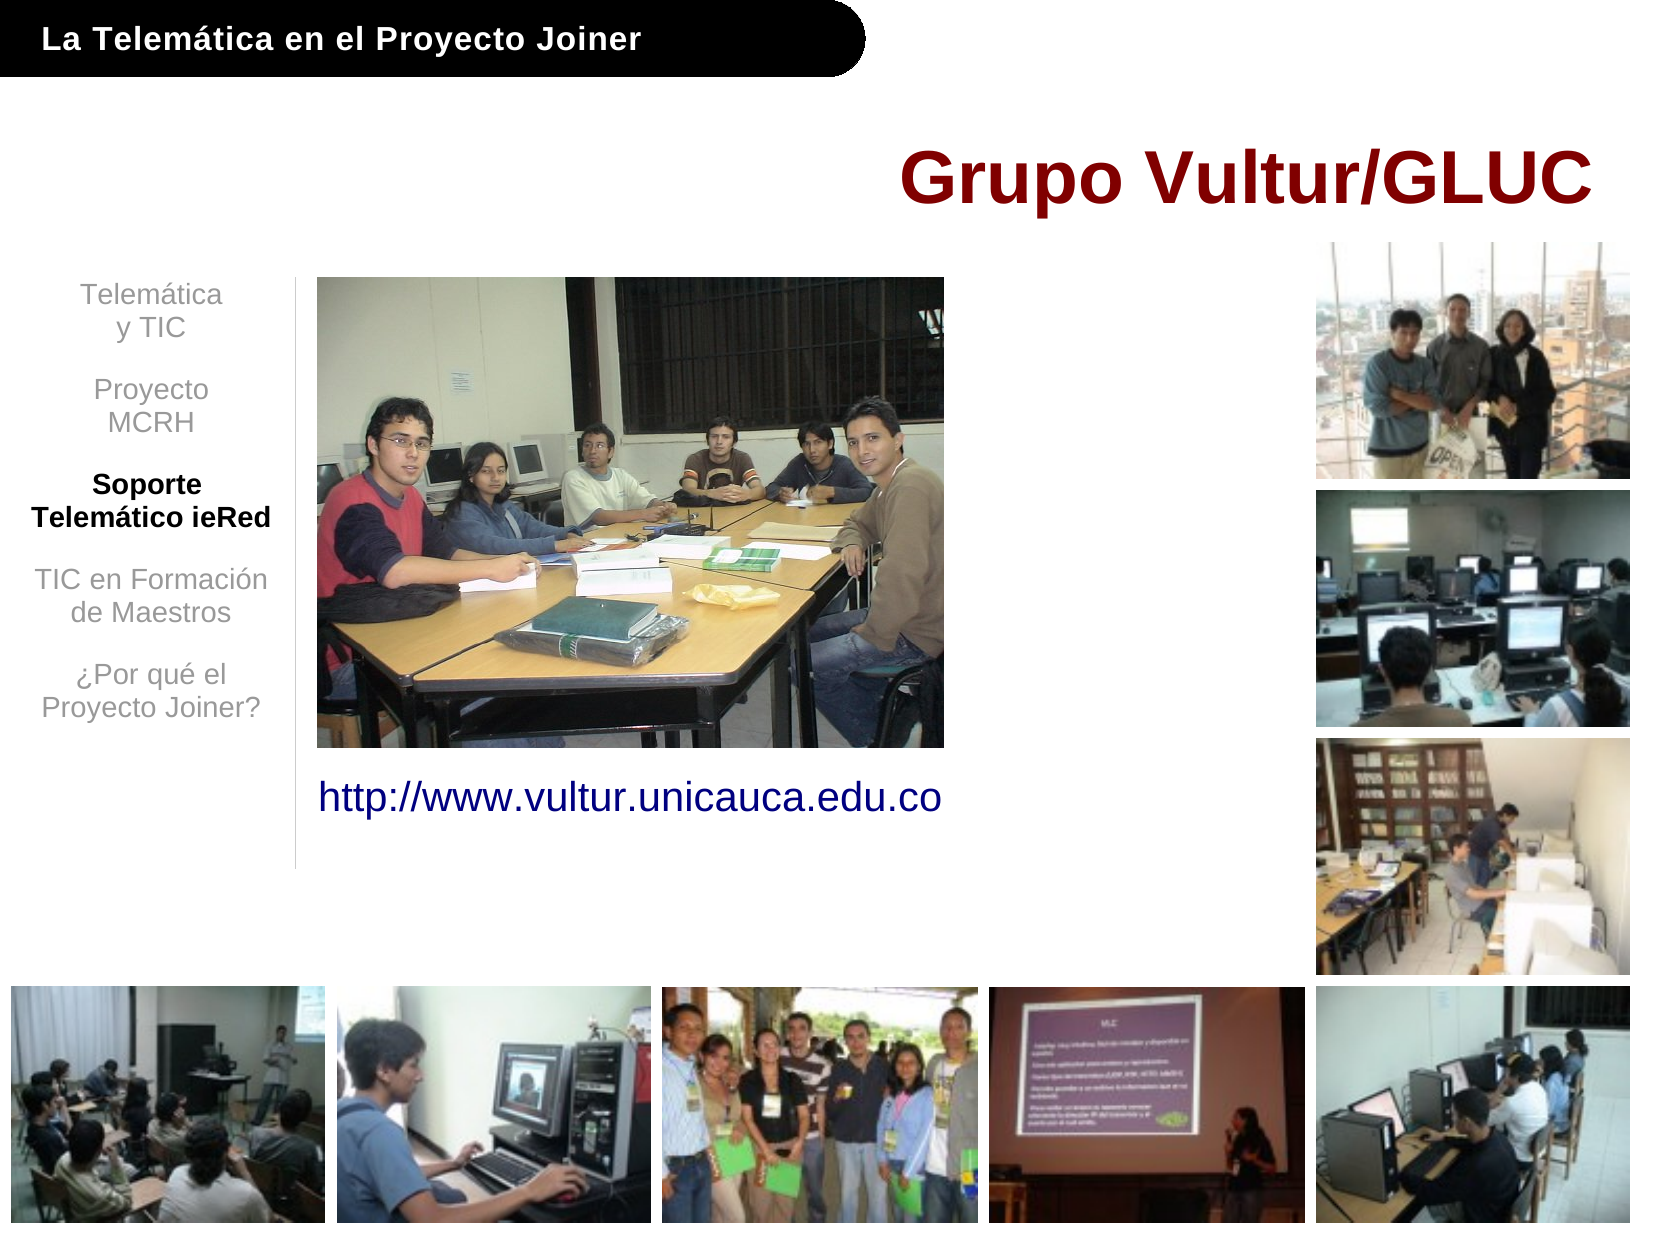

# Grupo Vultur/GLUC
Telemática
y TIC
Proyecto
MCRH
Soporte
Telemático ieRed
TIC en Formación de Maestros
¿Por qué el Proyecto Joiner?
http://www.vultur.unicauca.edu.co